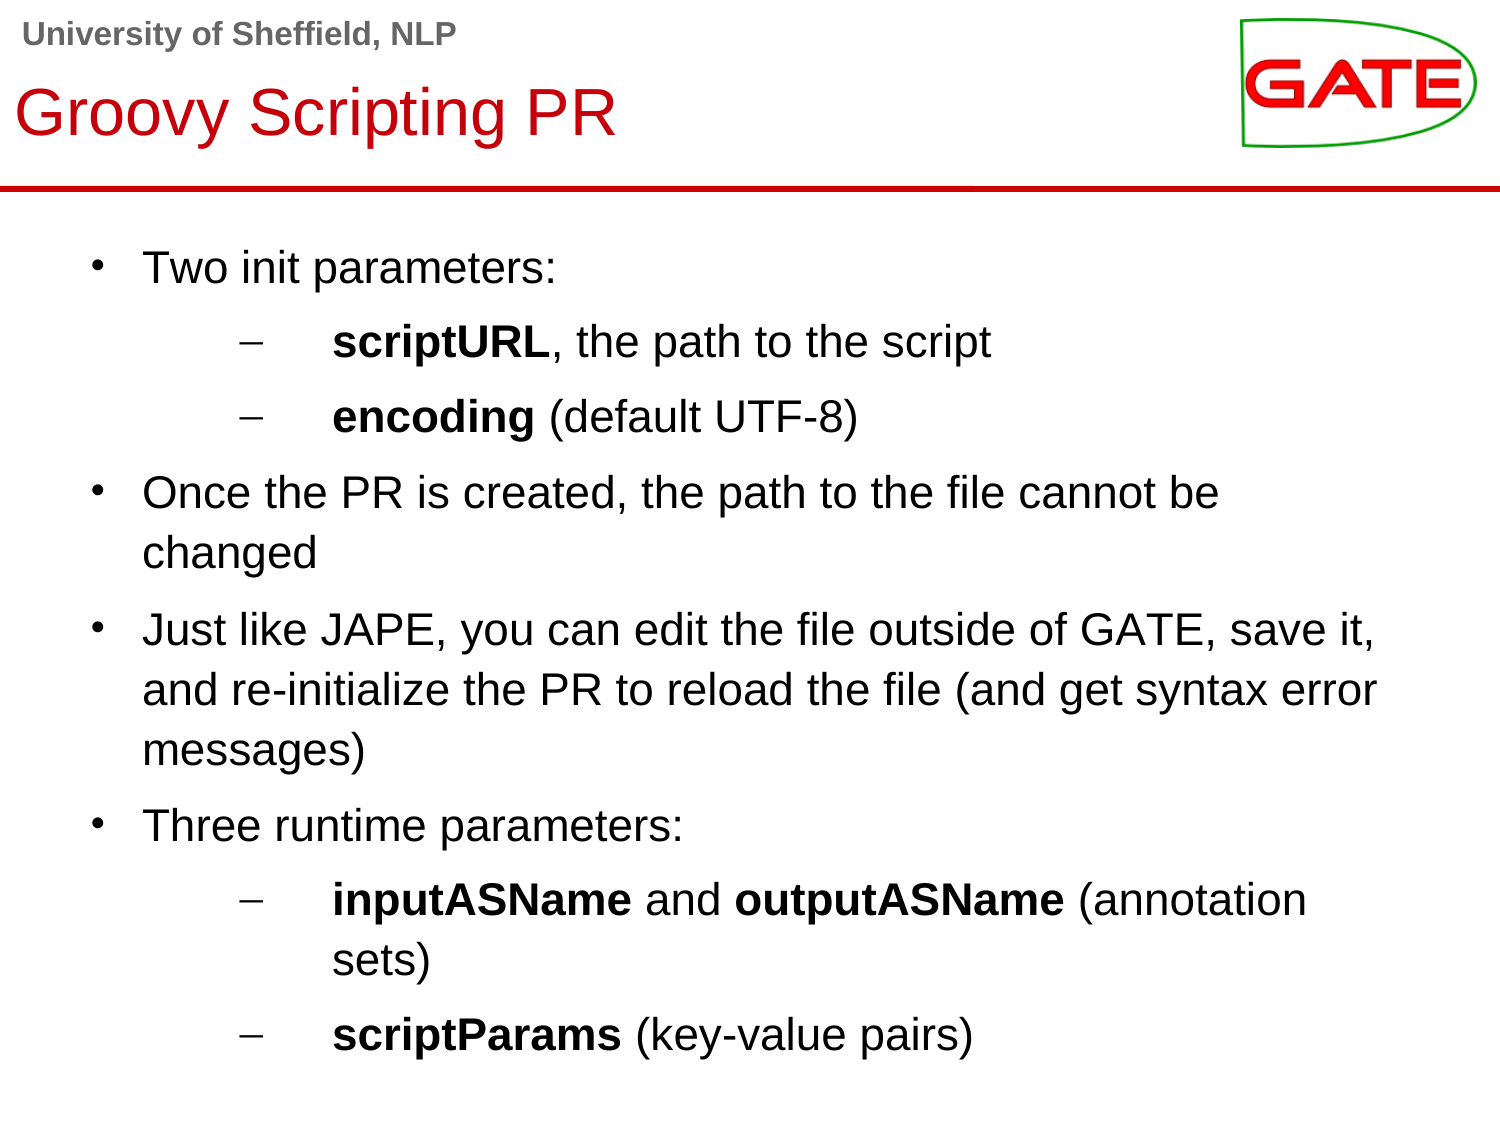

# Groovy Scripting PR
Two init parameters:
scriptURL, the path to the script
encoding (default UTF-8)
Once the PR is created, the path to the file cannot be changed
Just like JAPE, you can edit the file outside of GATE, save it, and re-initialize the PR to reload the file (and get syntax error messages)
Three runtime parameters:
inputASName and outputASName (annotation sets)
scriptParams (key-value pairs)